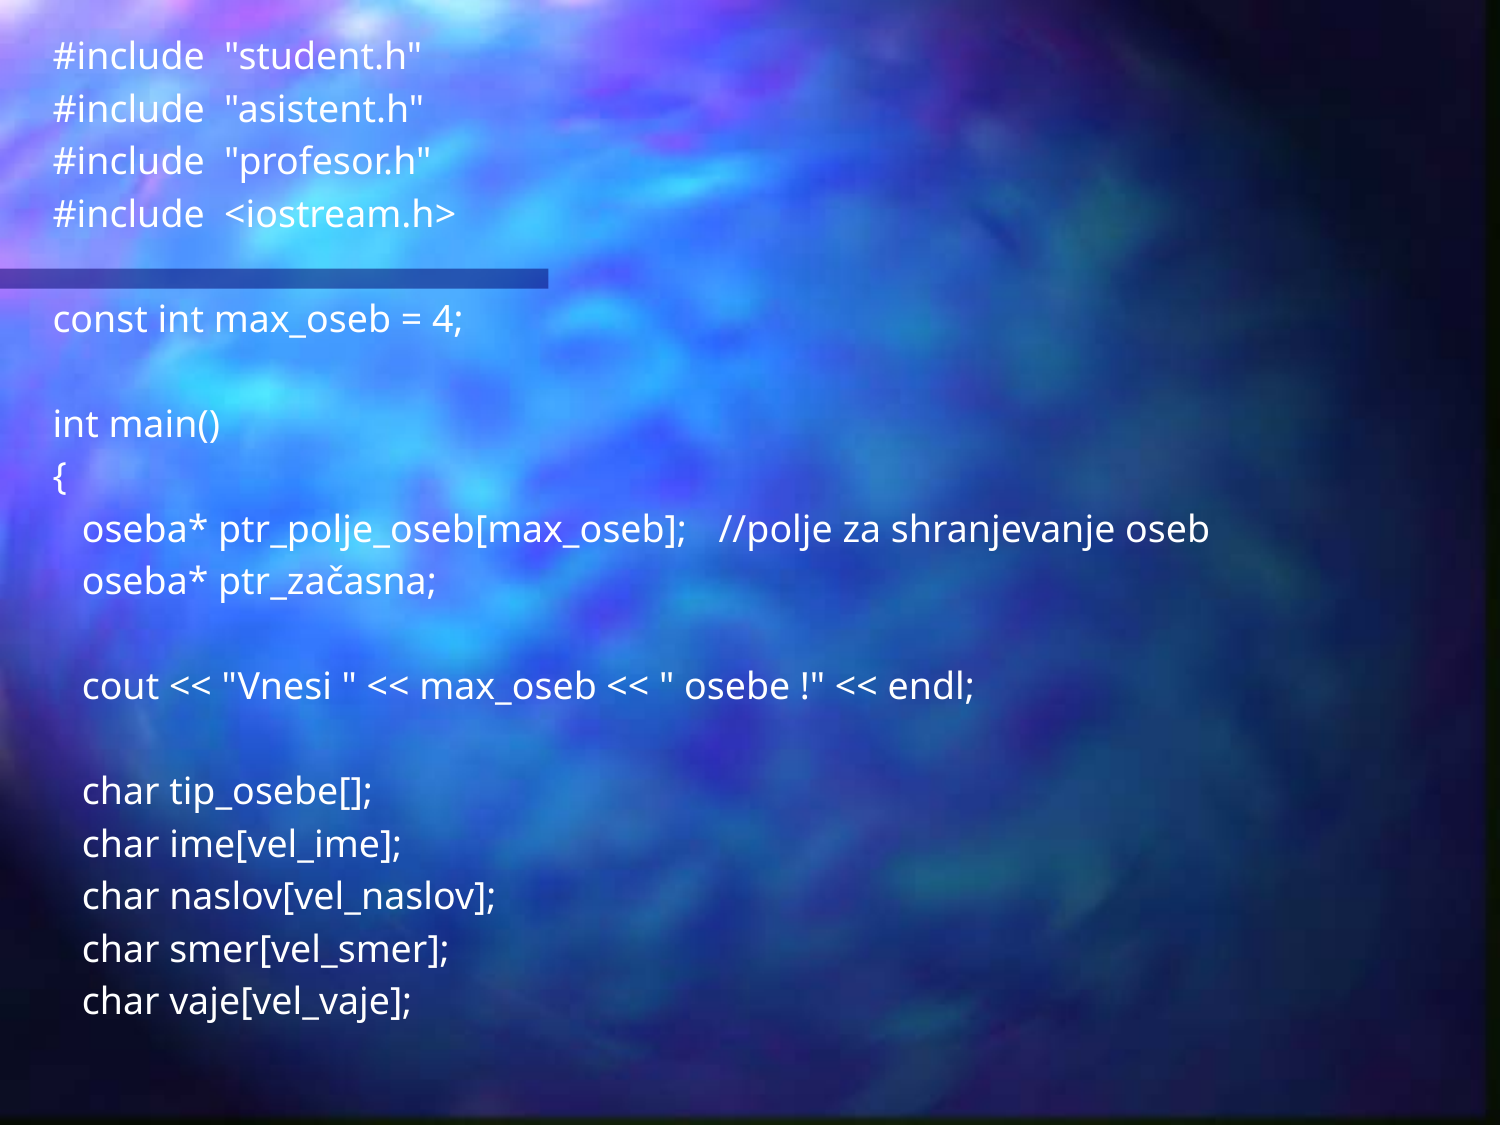

# #include "student.h"
#include "asistent.h"
#include "profesor.h"
#include <iostream.h>
const int max_oseb = 4;
int main()
{
 oseba* ptr_polje_oseb[max_oseb];	 //polje za shranjevanje oseb
 oseba* ptr_začasna;
 cout << "Vnesi " << max_oseb << " osebe !" << endl;
 char tip_osebe[];
 char ime[vel_ime];
 char naslov[vel_naslov];
 char smer[vel_smer];
 char vaje[vel_vaje];